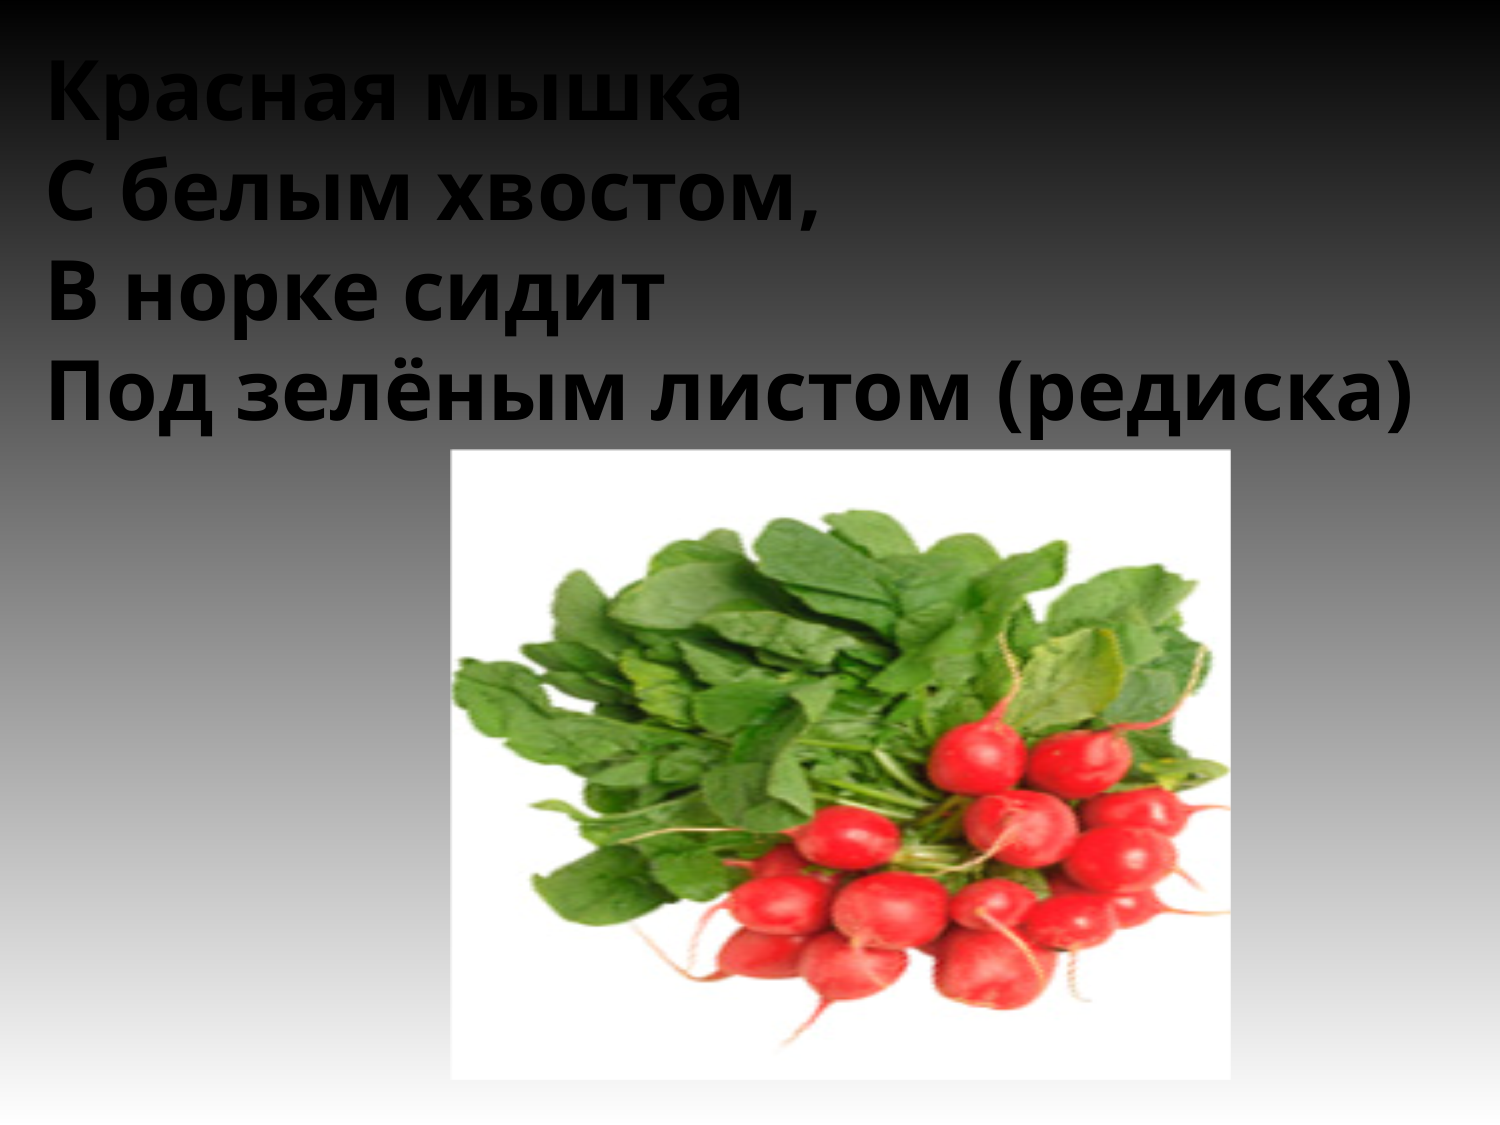

Красная мышка
С белым хвостом,
В норке сидит
Под зелёным листом (редиска)